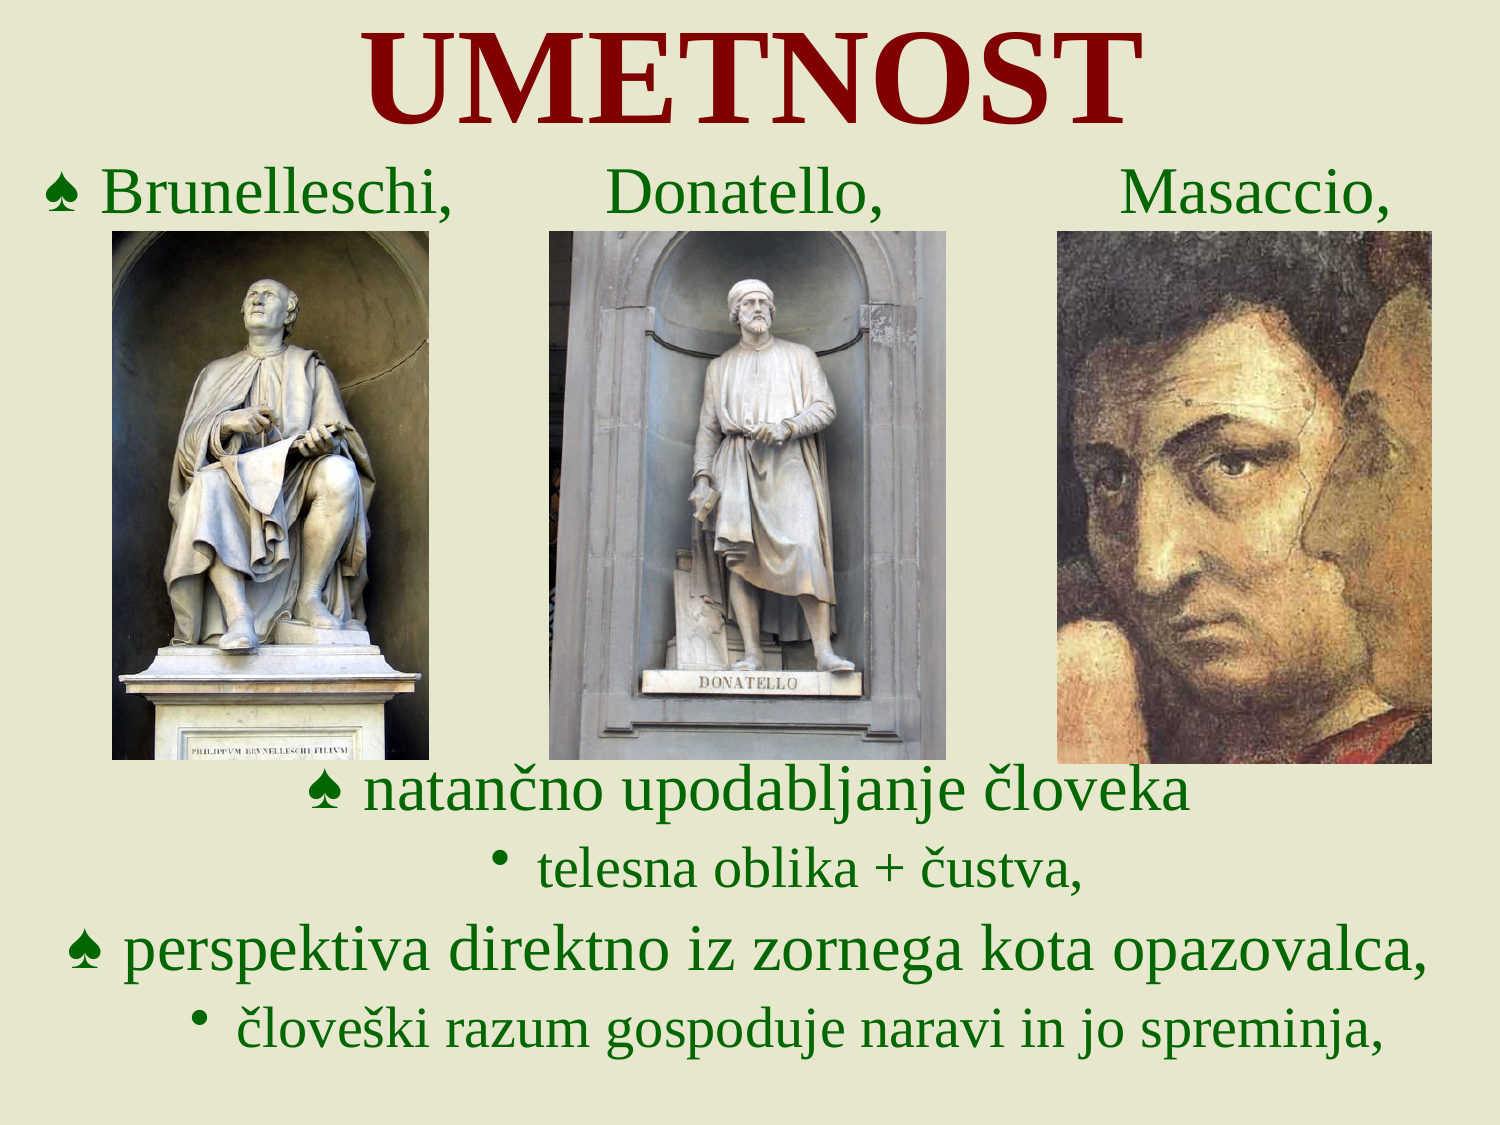

# UMETNOST
Brunelleschi, Donatello, Masaccio,
natančno upodabljanje človeka
telesna oblika + čustva,
perspektiva direktno iz zornega kota opazovalca,
človeški razum gospoduje naravi in jo spreminja,